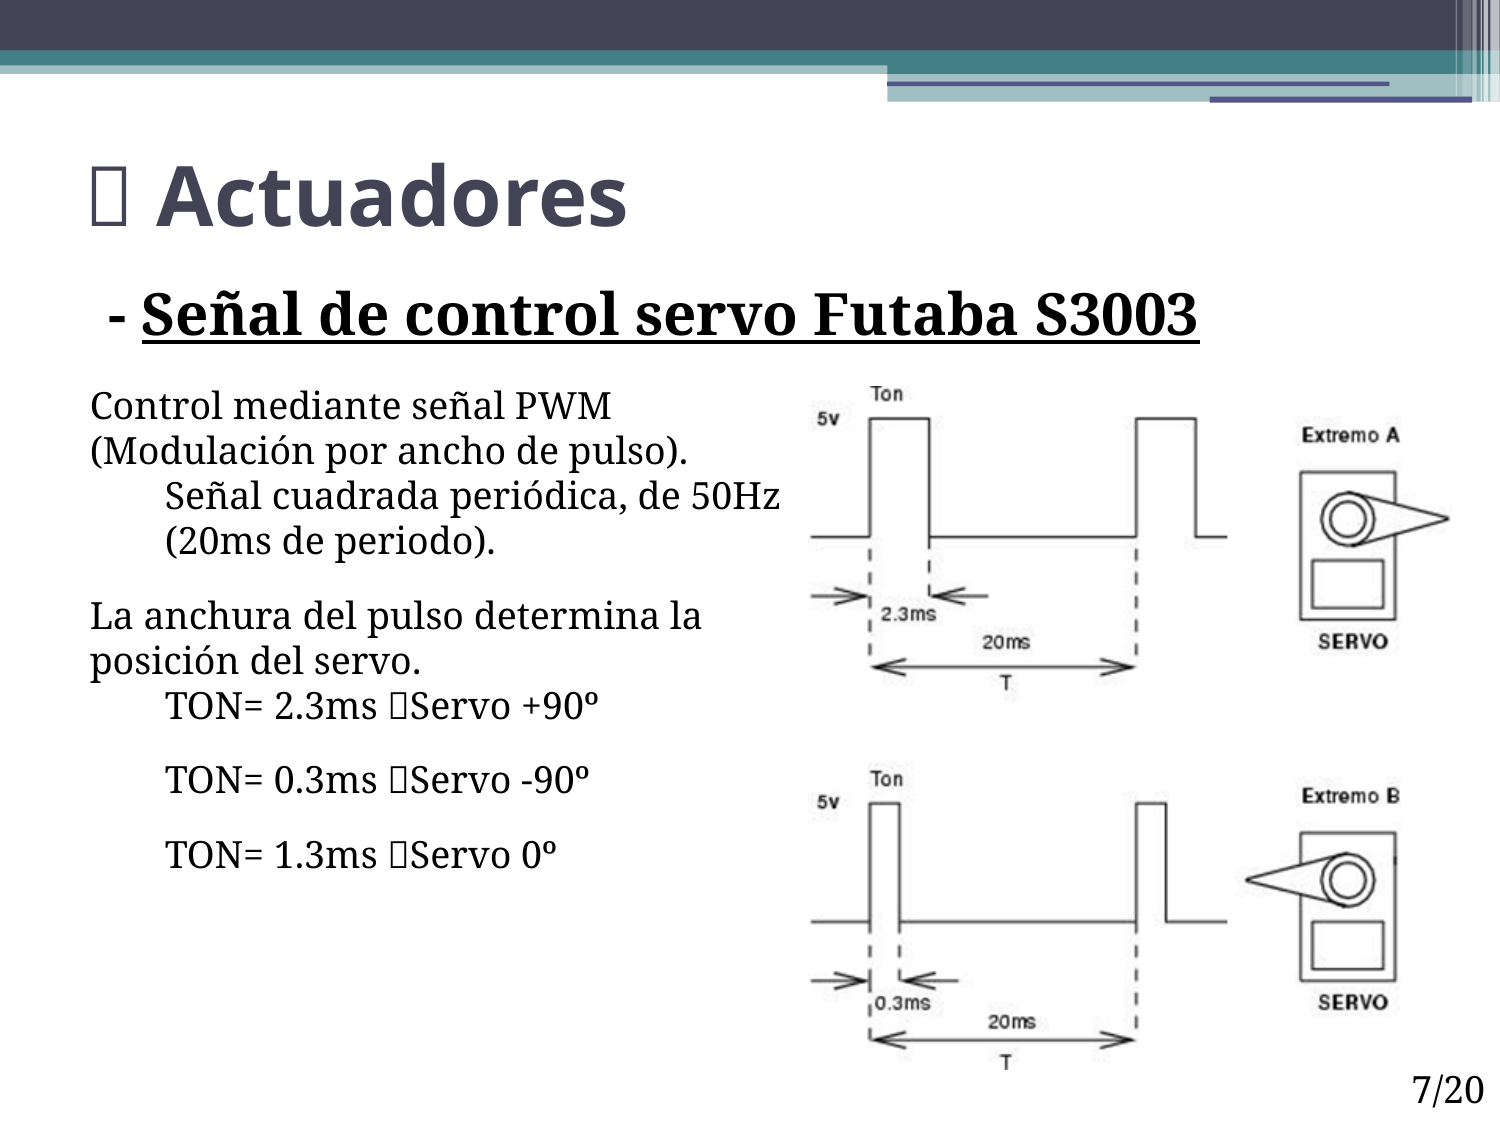

#  Actuadores
- Señal de control servo Futaba S3003
Control mediante señal PWM (Modulación por ancho de pulso).
Señal cuadrada periódica, de 50Hz (20ms de periodo).
La anchura del pulso determina la posición del servo.
TON= 2.3ms Servo +90º
TON= 0.3ms Servo -90º
TON= 1.3ms Servo 0º